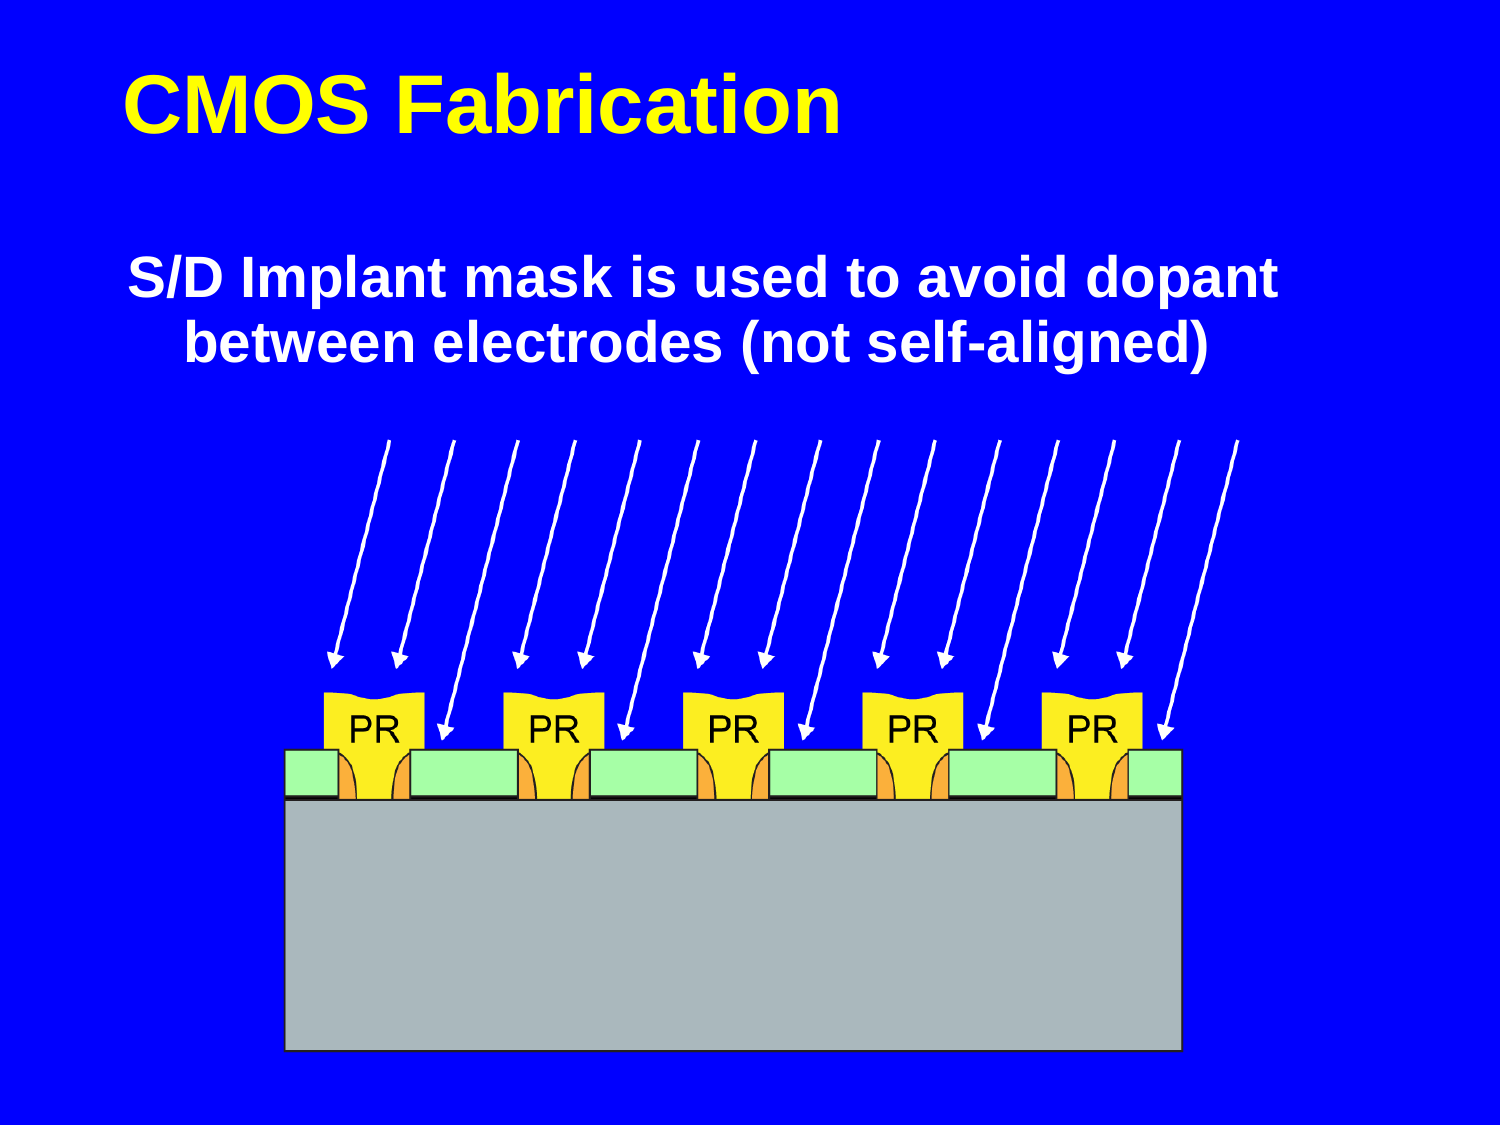

# CMOS Fabrication
S/D Implant mask is used to avoid dopant between electrodes (not self-aligned)